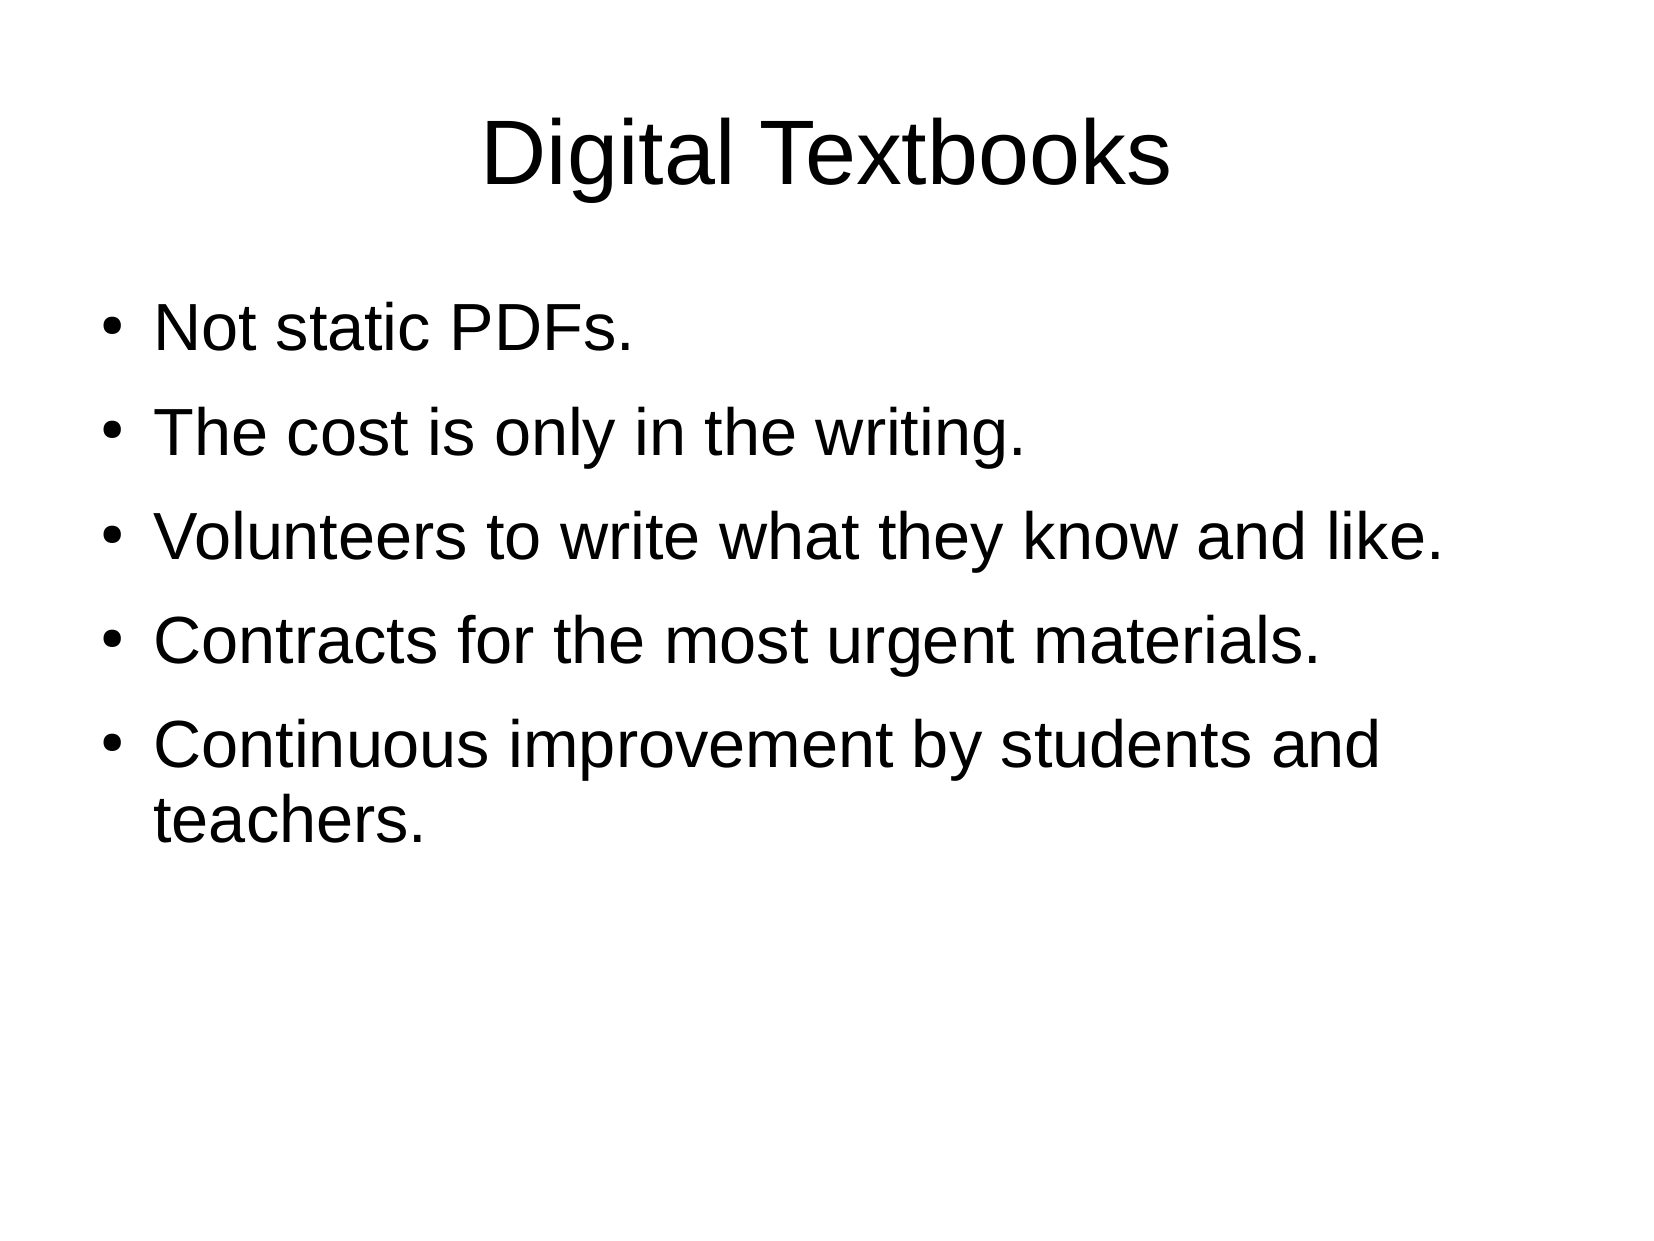

# Digital Textbooks
Not static PDFs.
The cost is only in the writing.
Volunteers to write what they know and like.
Contracts for the most urgent materials.
Continuous improvement by students and teachers.